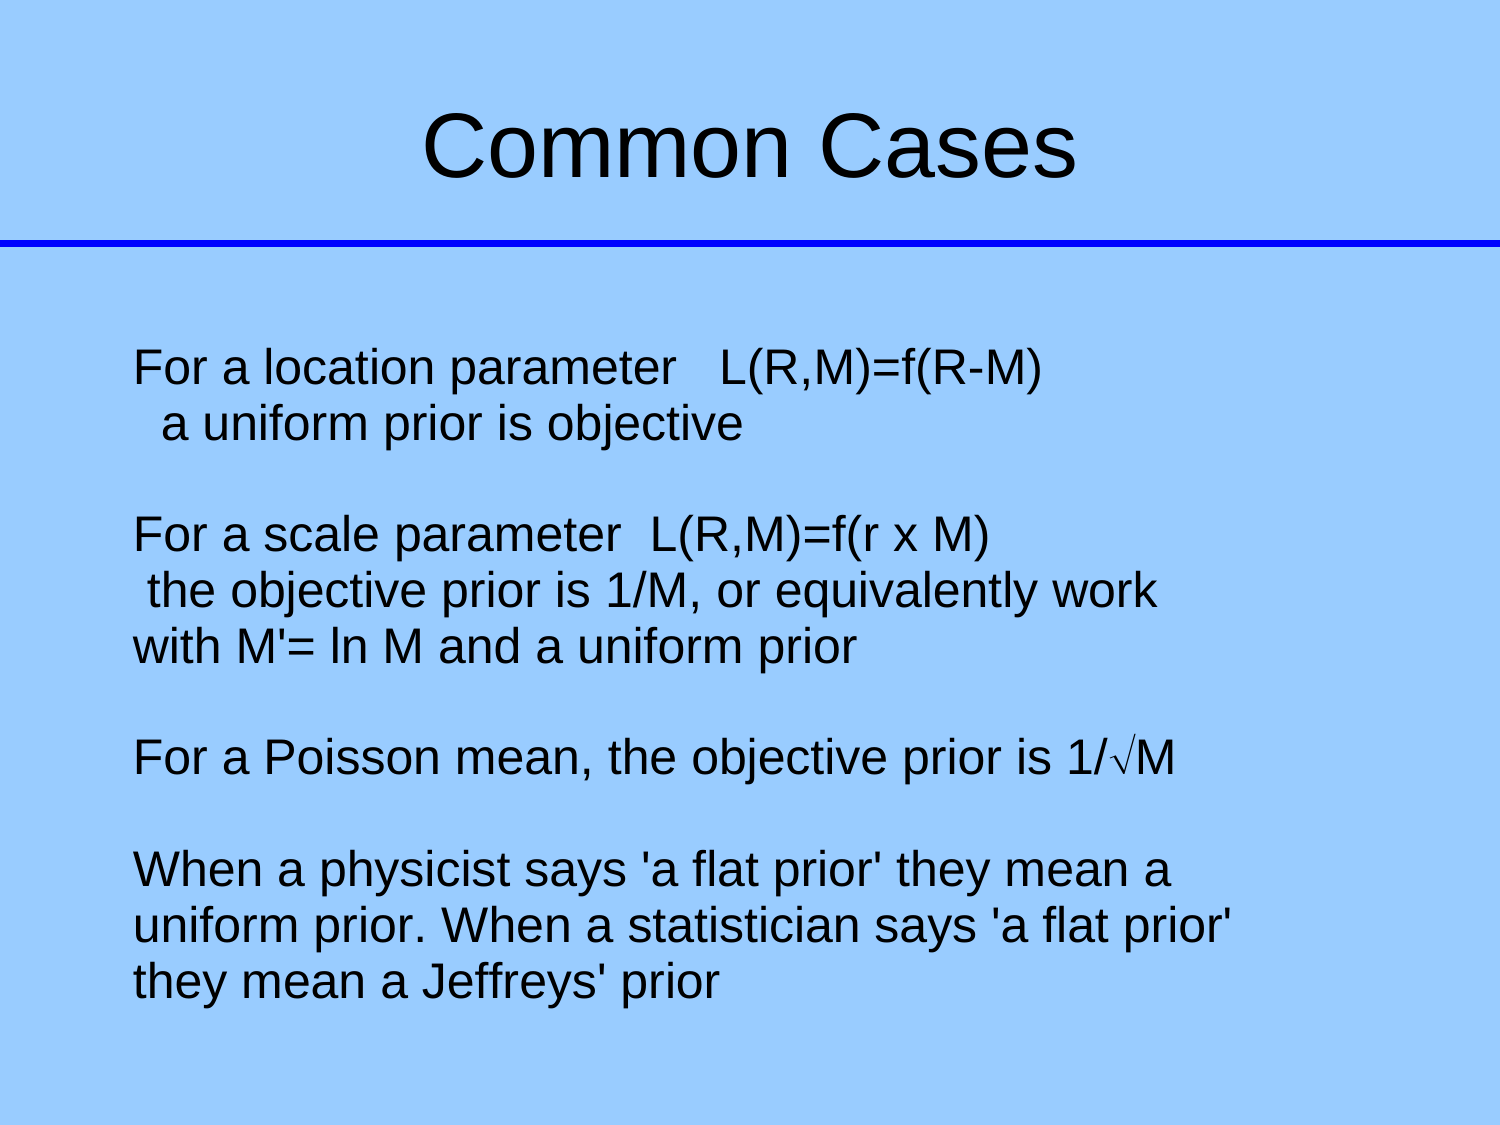

# Common Cases
For a location parameter L(R,M)=f(R-M)
 a uniform prior is objective
For a scale parameter L(R,M)=f(r x M)
 the objective prior is 1/M, or equivalently work with M'= ln M and a uniform prior
For a Poisson mean, the objective prior is 1/M
When a physicist says 'a flat prior' they mean a uniform prior. When a statistician says 'a flat prior' they mean a Jeffreys' prior